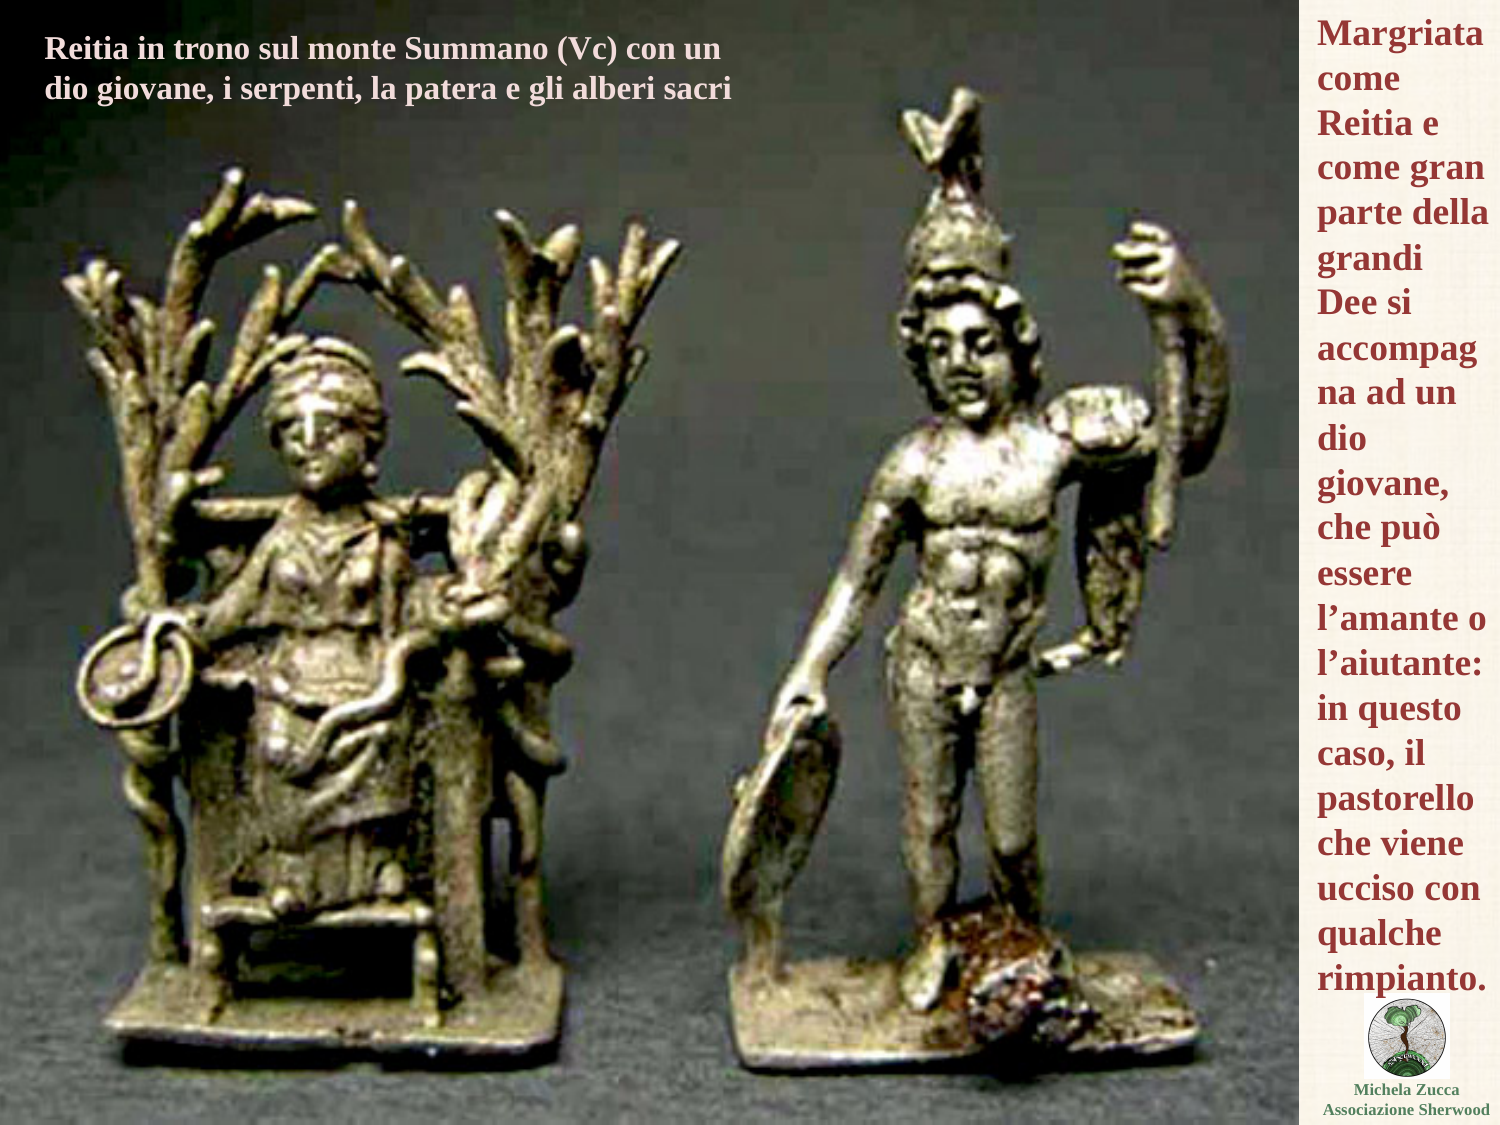

Margriata come Reitia e come gran parte della grandi Dee si accompagna ad un dio giovane, che può essere l’amante o l’aiutante: in questo caso, il pastorello che viene ucciso con qualche rimpianto.
Reitia in trono sul monte Summano (Vc) con un dio giovane, i serpenti, la patera e gli alberi sacri
Michela Zucca
Associazione Sherwood